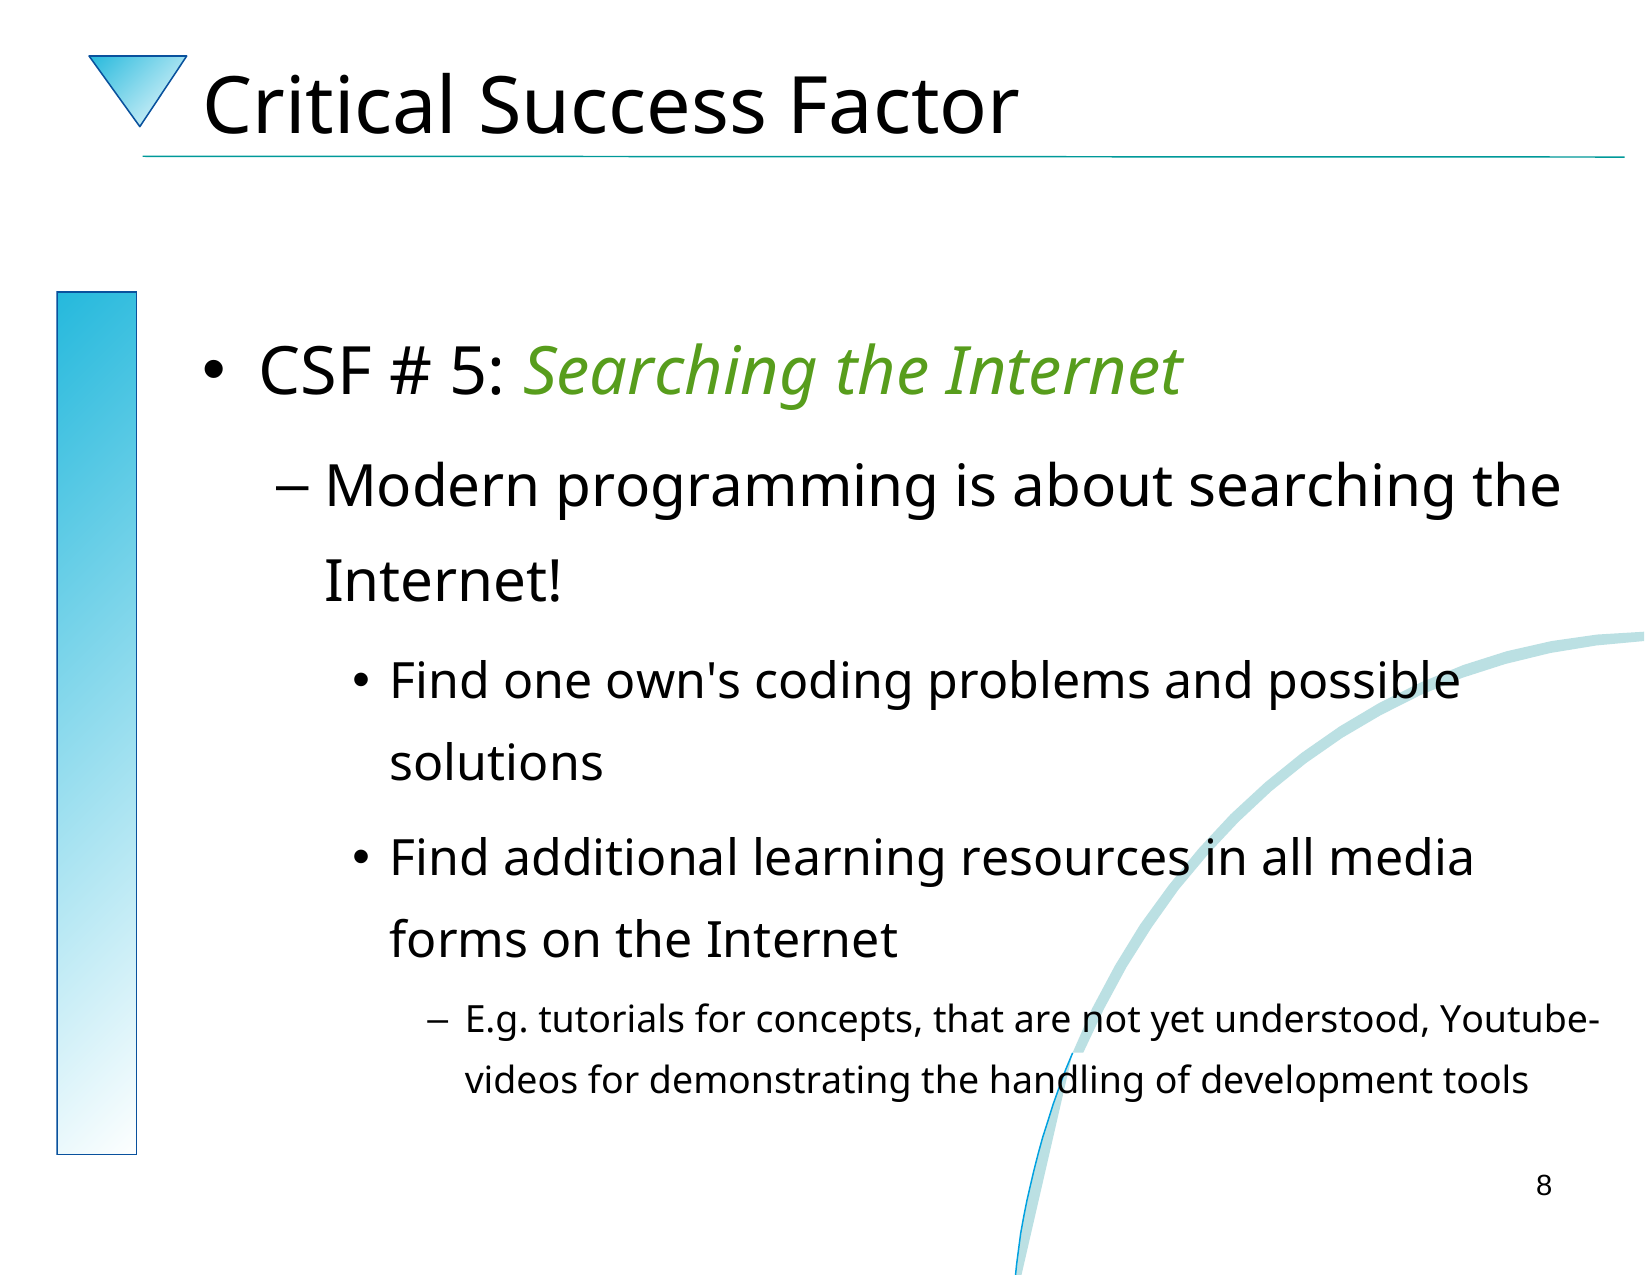

# Critical Success Factor
CSF # 5: Searching the Internet
Modern programming is about searching the Internet!
Find one own's coding problems and possible solutions
Find additional learning resources in all media forms on the Internet
E.g. tutorials for concepts, that are not yet understood, Youtube-videos for demonstrating the handling of development tools
8